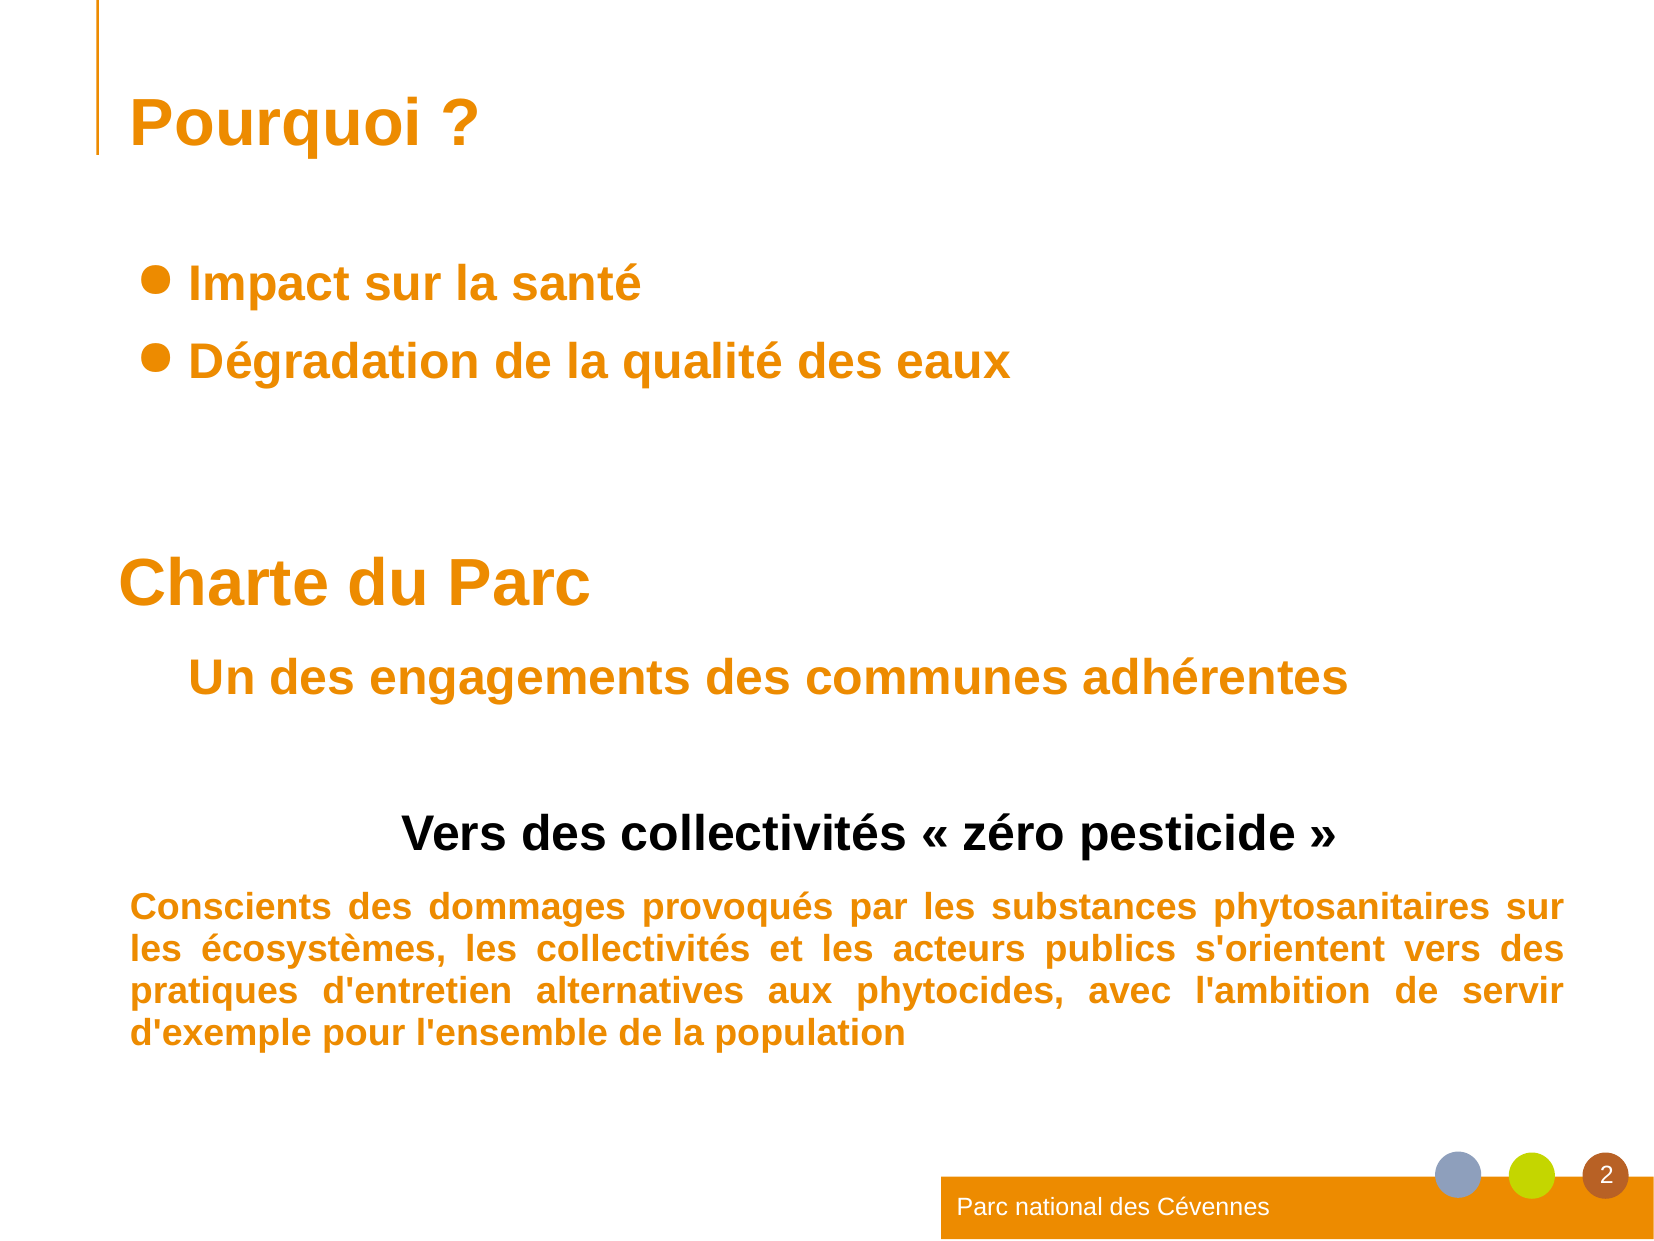

# Pourquoi ?
Impact sur la santé
Dégradation de la qualité des eaux
Charte du Parc
Un des engagements des communes adhérentes
Vers des collectivités « zéro pesticide »
Conscients des dommages provoqués par les substances phytosanitaires sur les écosystèmes, les collectivités et les acteurs publics s'orientent vers des pratiques d'entretien alternatives aux phytocides, avec l'ambition de servir d'exemple pour l'ensemble de la population